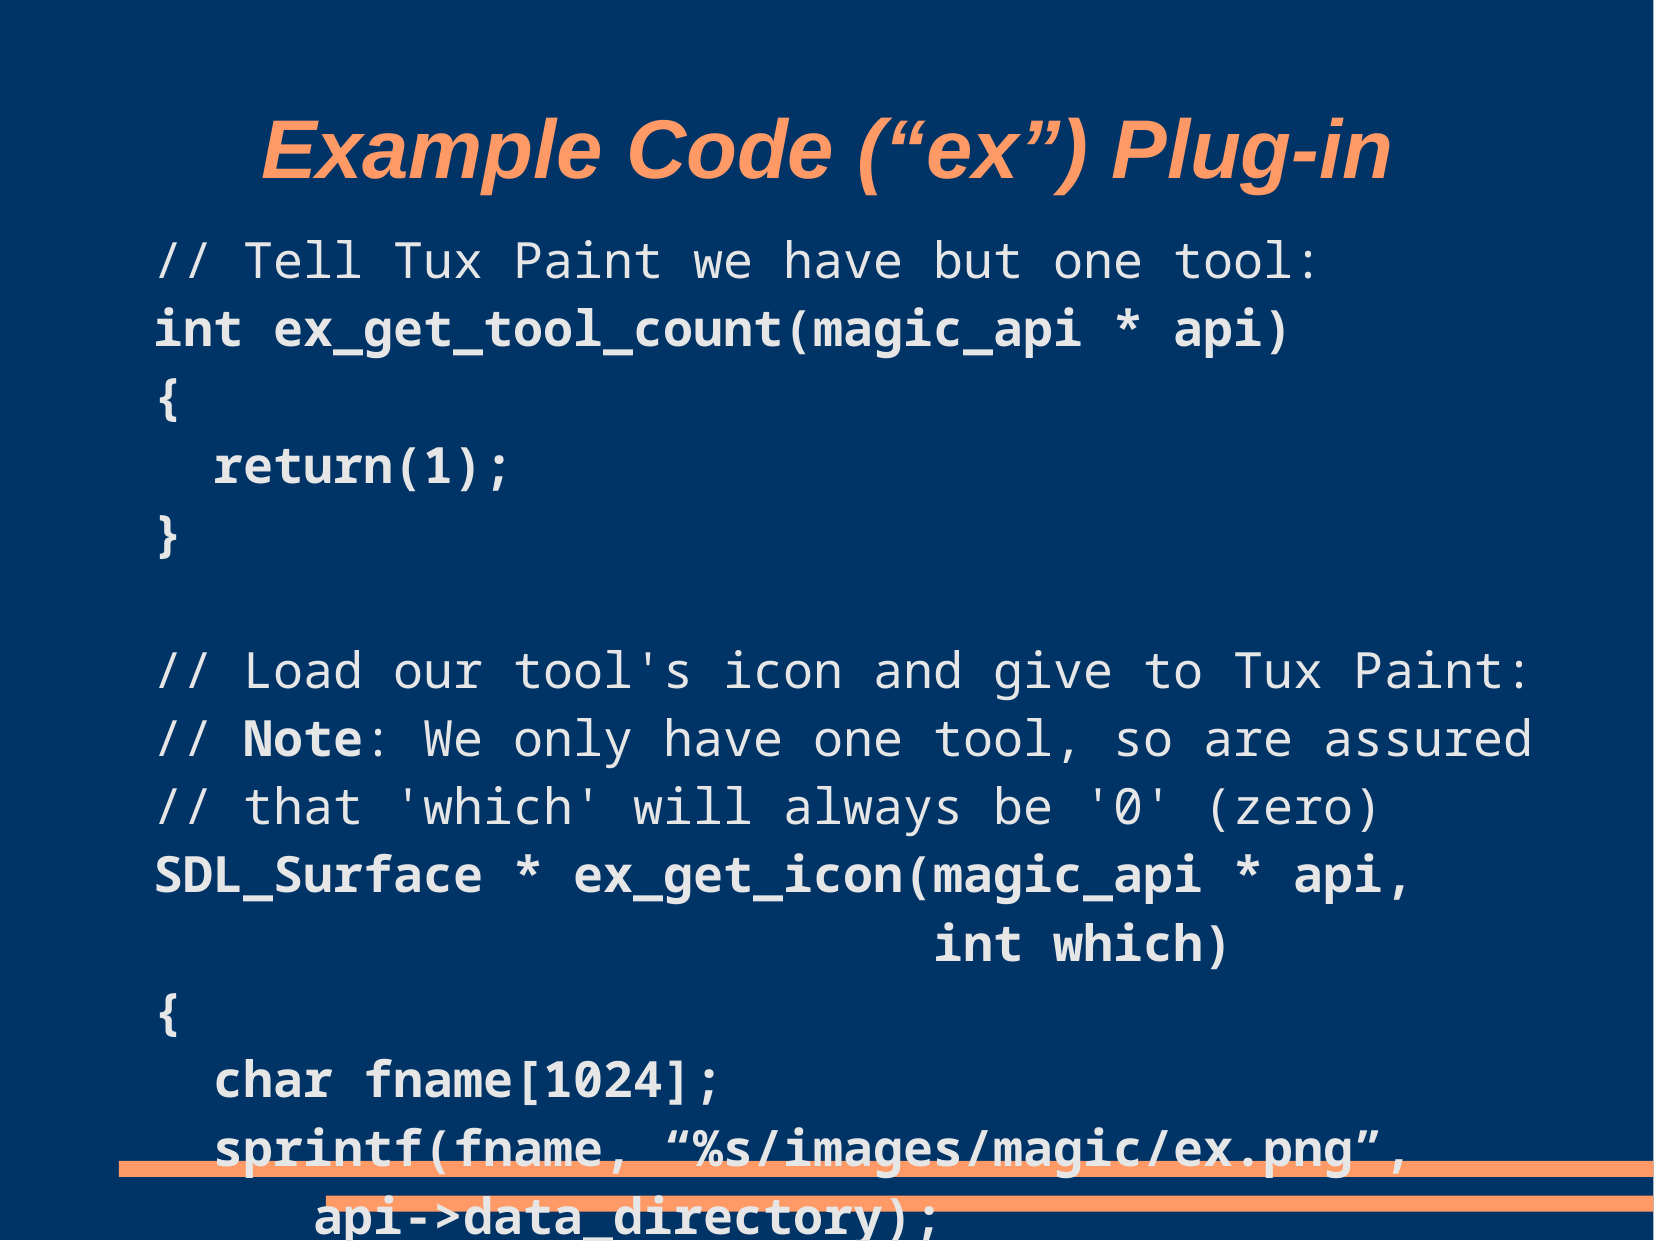

# Example Code (“ex”) Plug-in
// Tell Tux Paint we have but one tool:
int ex_get_tool_count(magic_api * api)
{
 return(1);
}
// Load our tool's icon and give to Tux Paint:
// Note: We only have one tool, so are assured
// that 'which' will always be '0' (zero)
SDL_Surface * ex_get_icon(magic_api * api,
 int which)
{
 char fname[1024];
 sprintf(fname, “%s/images/magic/ex.png”,
api->data_directory);
 return(IMG_Load(fname)); // Return the icon!
}